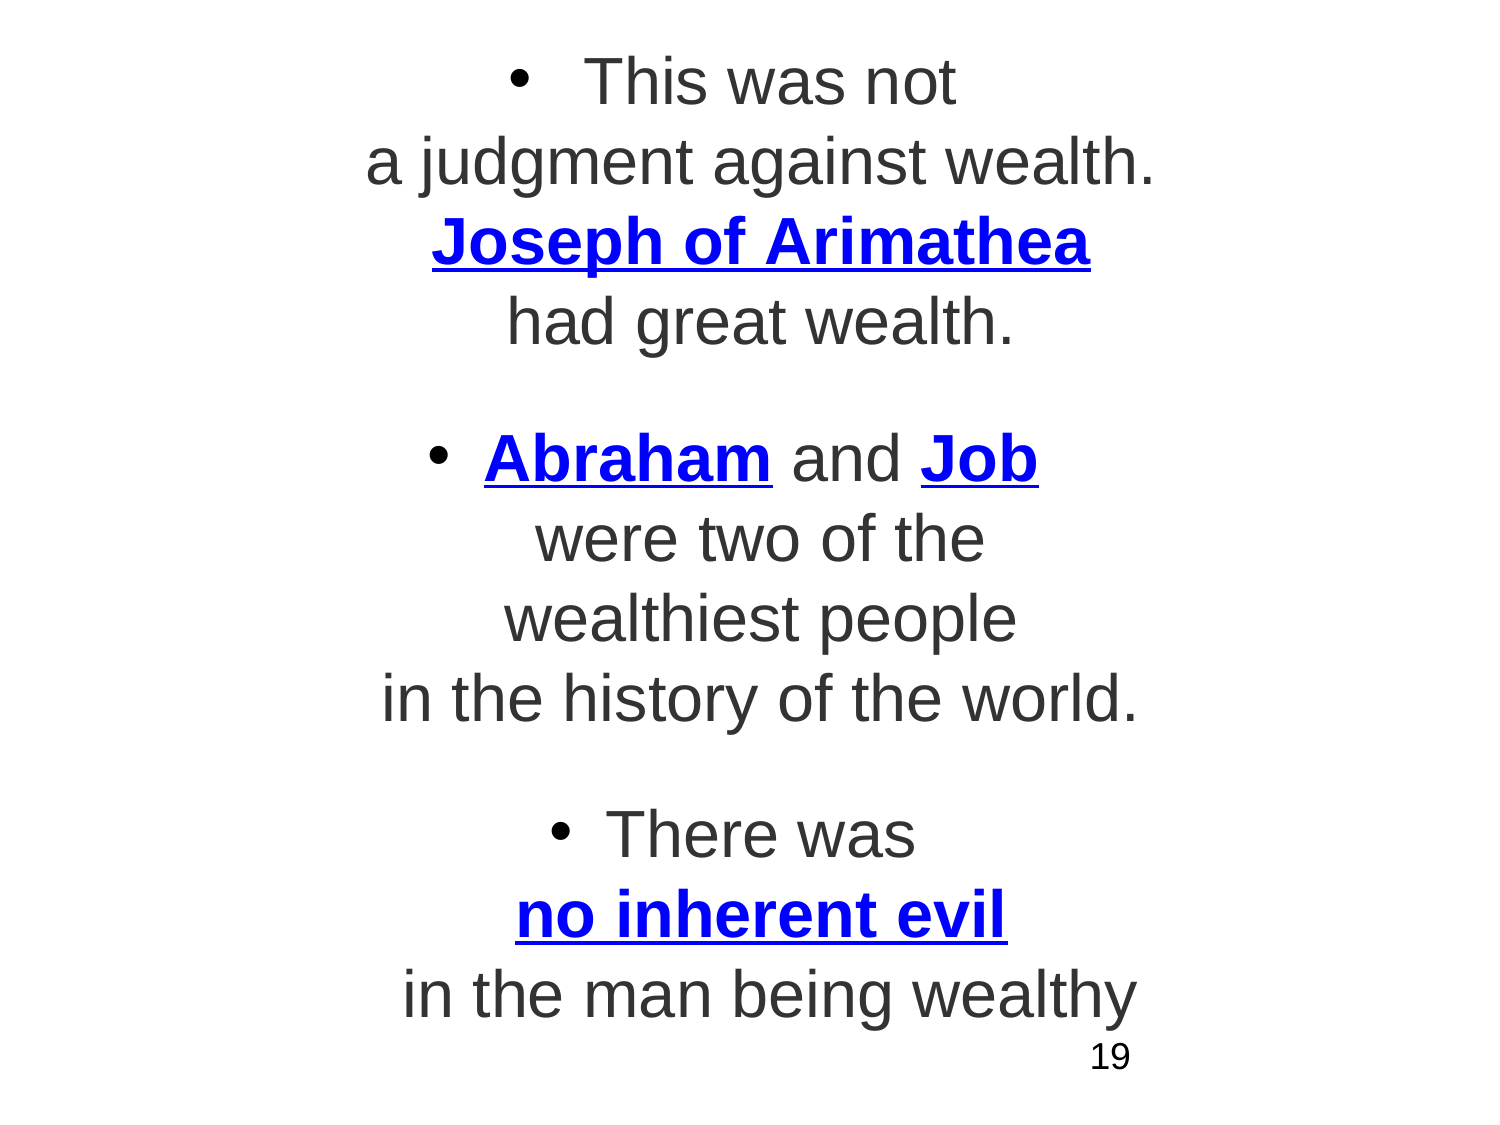

# This was not a judgment against wealth. Joseph of Arimathea had great wealth.
Abraham and Job
were two of the
wealthiest people
in the history of the world.
There was
no inherent evil
in the man being wealthy
19